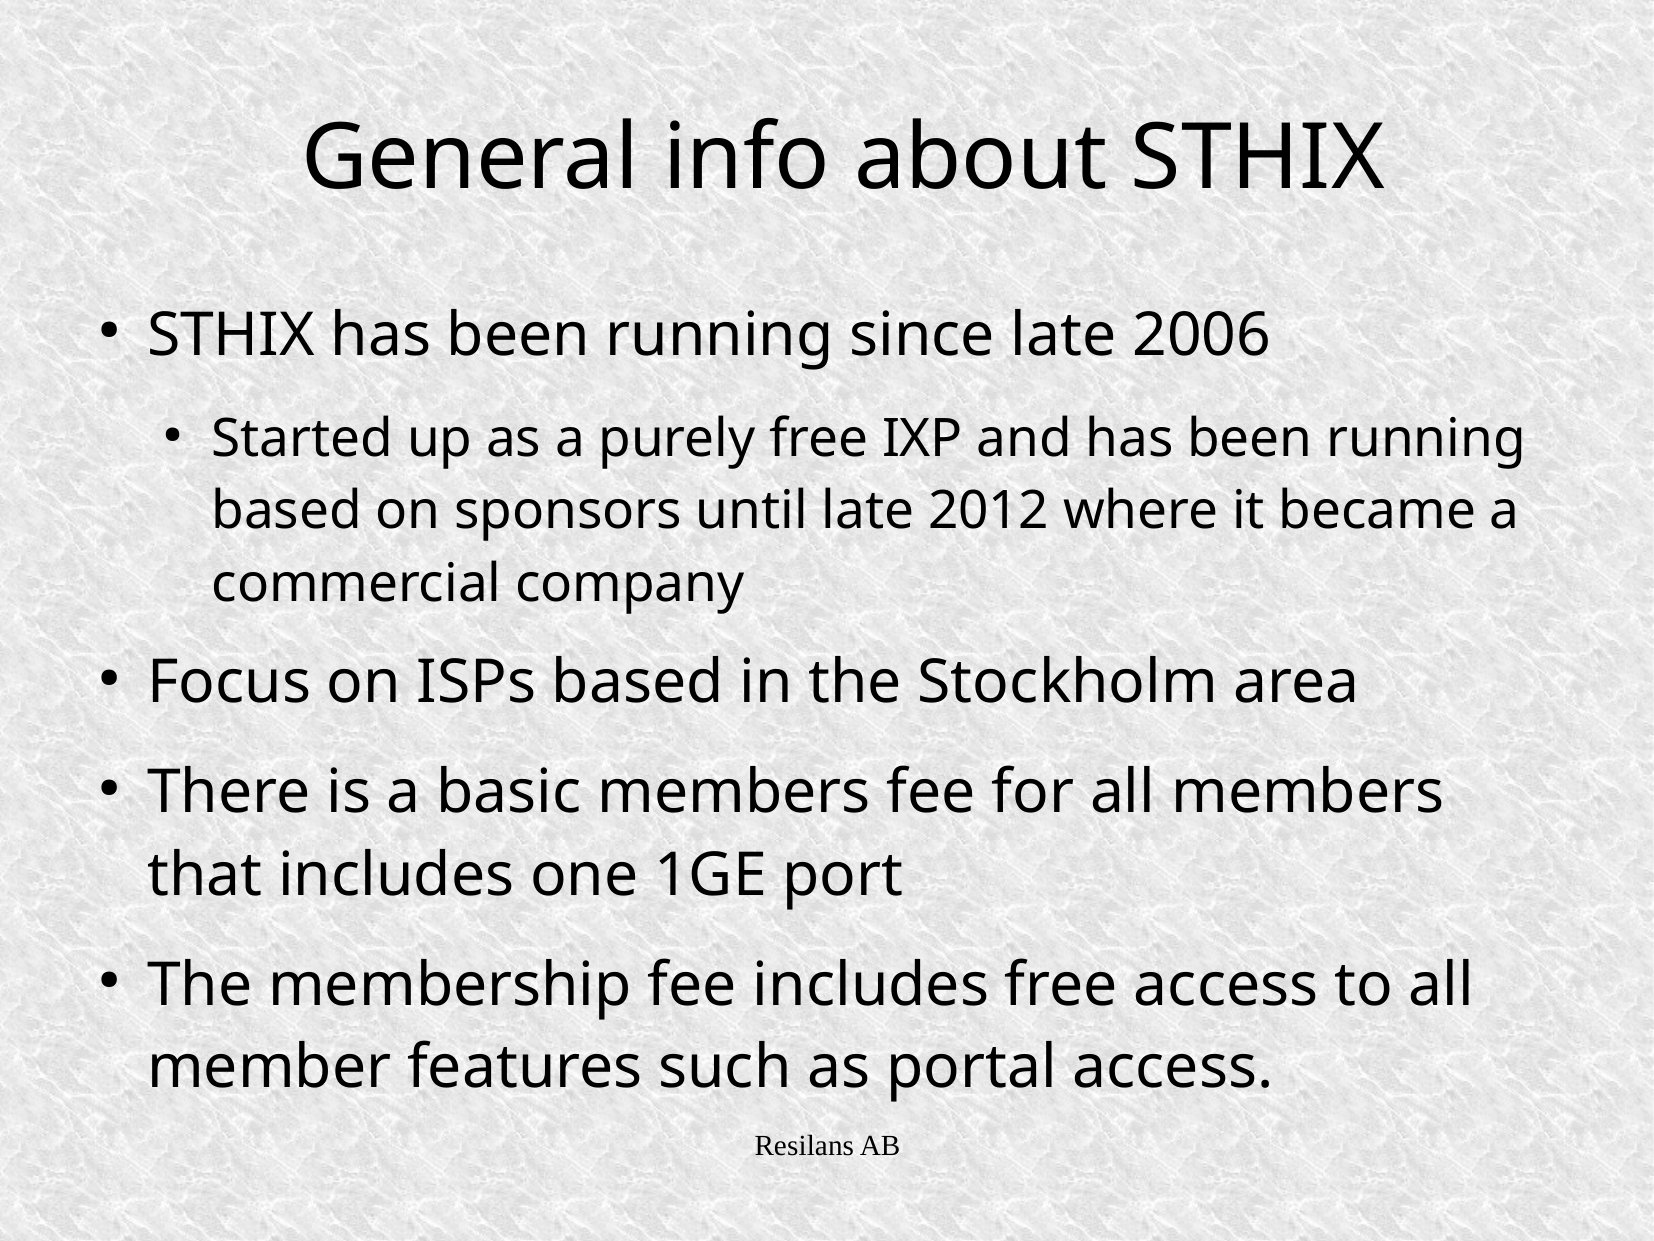

# General info about STHIX
STHIX has been running since late 2006
Started up as a purely free IXP and has been running based on sponsors until late 2012 where it became a commercial company
Focus on ISPs based in the Stockholm area
There is a basic members fee for all members that includes one 1GE port
The membership fee includes free access to all member features such as portal access.
Resilans AB